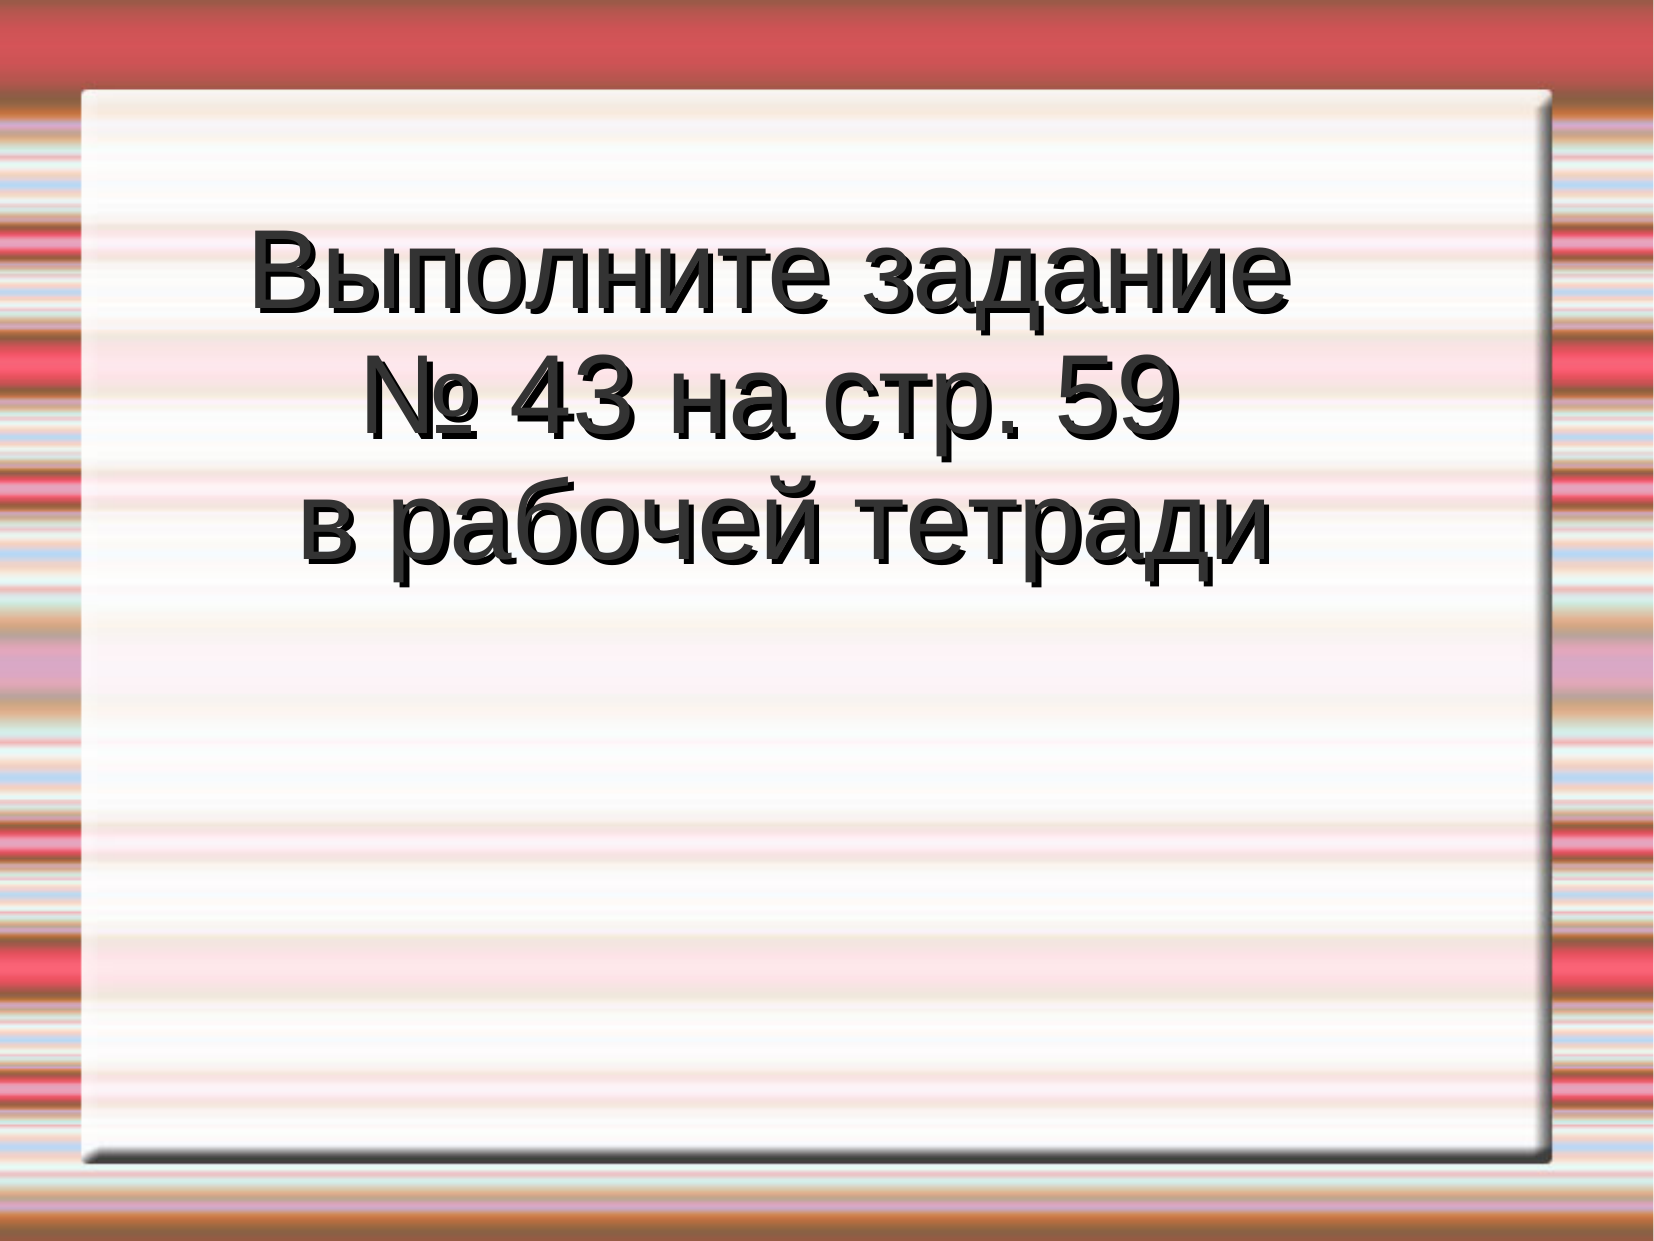

#
Выполните задание
№ 43 на стр. 59
в рабочей тетради